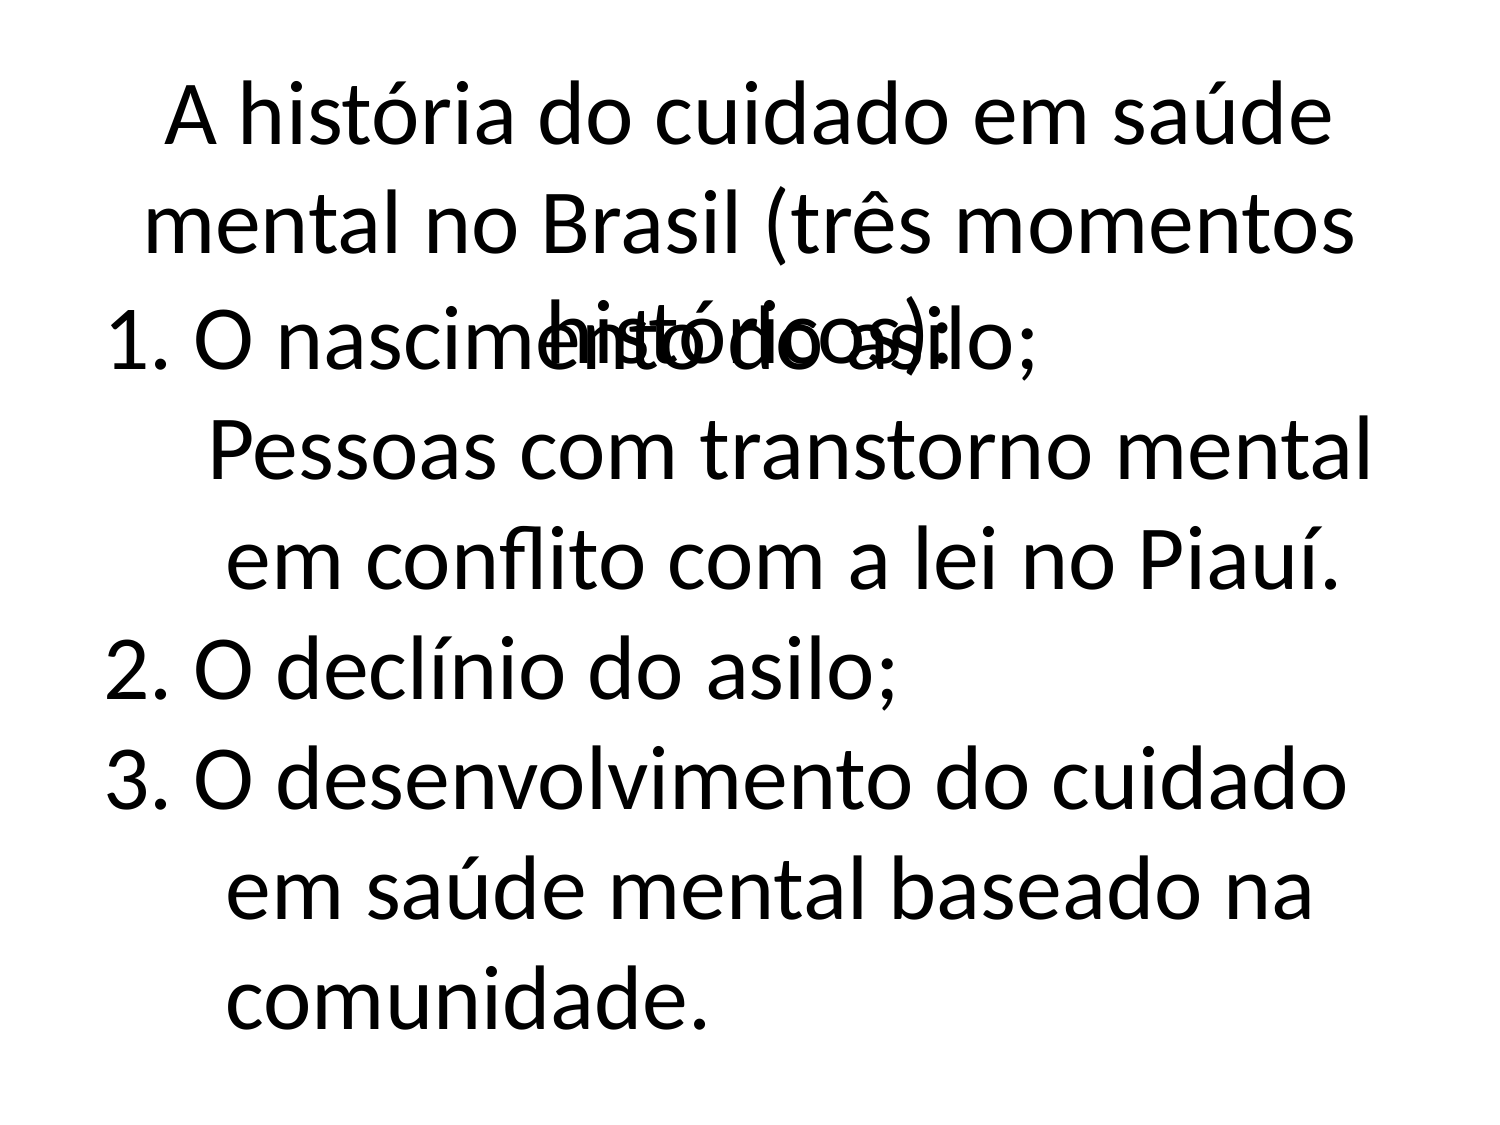

# A história do cuidado em saúde mental no Brasil (três momentos históricos):
1. O nascimento do asilo;
 Pessoas com transtorno mental em conflito com a lei no Piauí.
2. O declínio do asilo;
3. O desenvolvimento do cuidado em saúde mental baseado na comunidade.